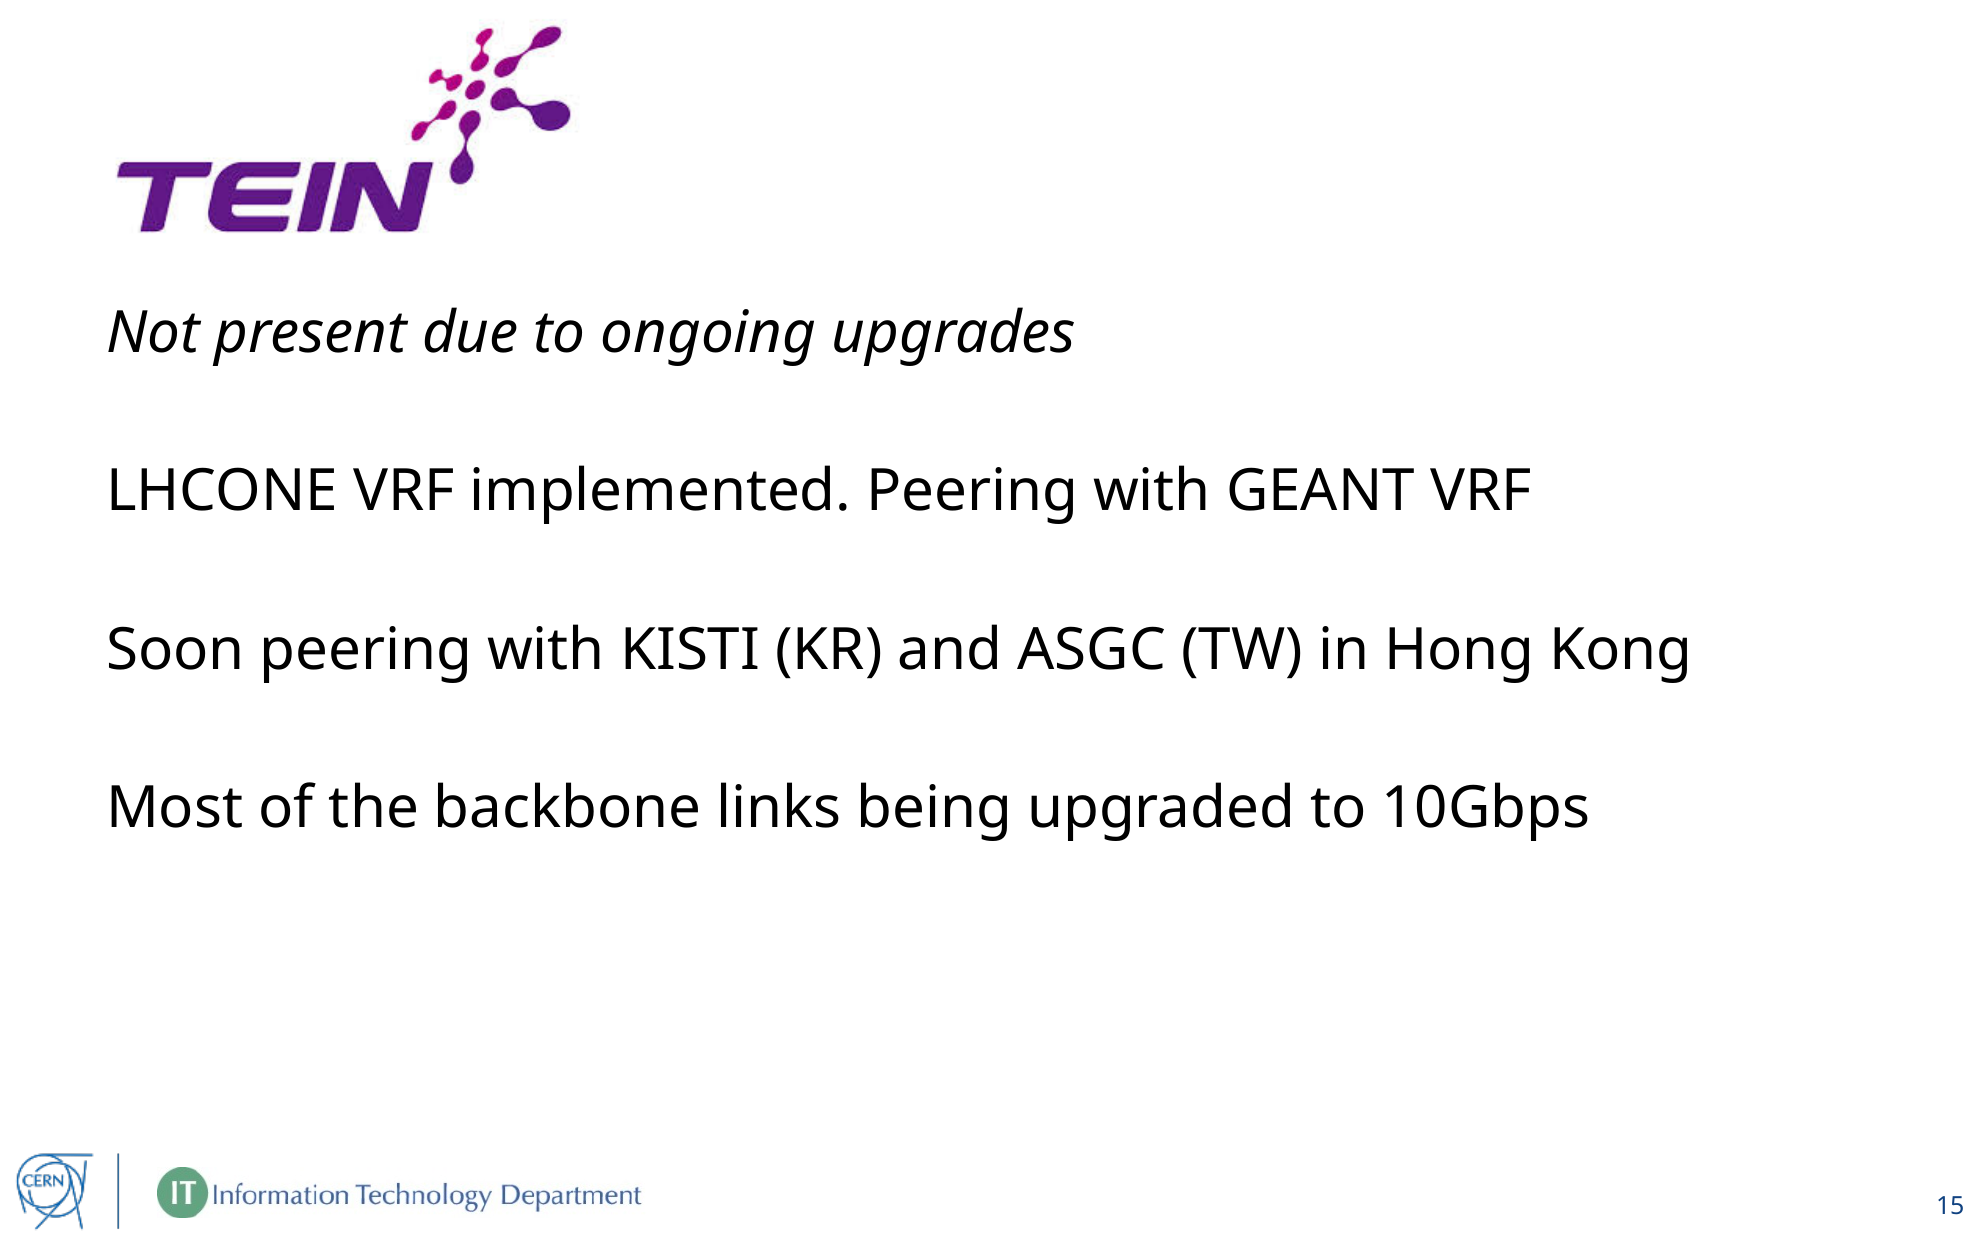

Not present due to ongoing upgrades
LHCONE VRF implemented. Peering with GEANT VRF
Soon peering with KISTI (KR) and ASGC (TW) in Hong Kong
Most of the backbone links being upgraded to 10Gbps